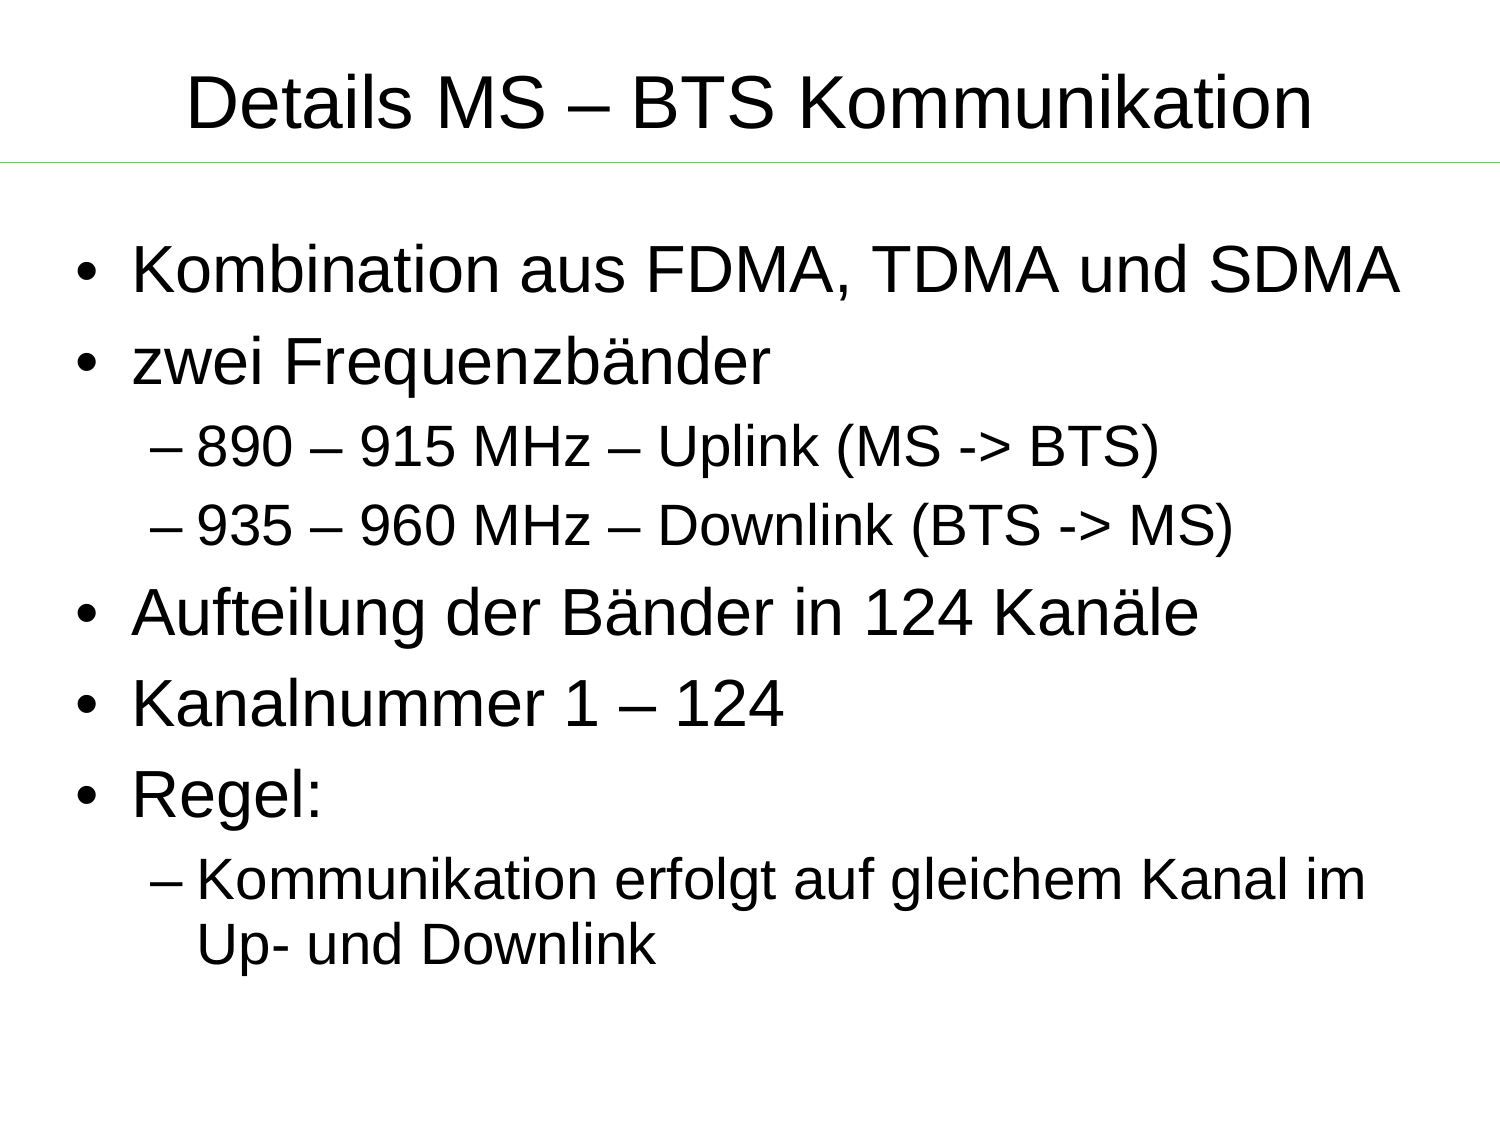

# Details MS – BTS Kommunikation
Kombination aus FDMA, TDMA und SDMA
zwei Frequenzbänder
890 – 915 MHz – Uplink (MS -> BTS)
935 – 960 MHz – Downlink (BTS -> MS)
Aufteilung der Bänder in 124 Kanäle
Kanalnummer 1 – 124
Regel:
Kommunikation erfolgt auf gleichem Kanal im Up- und Downlink